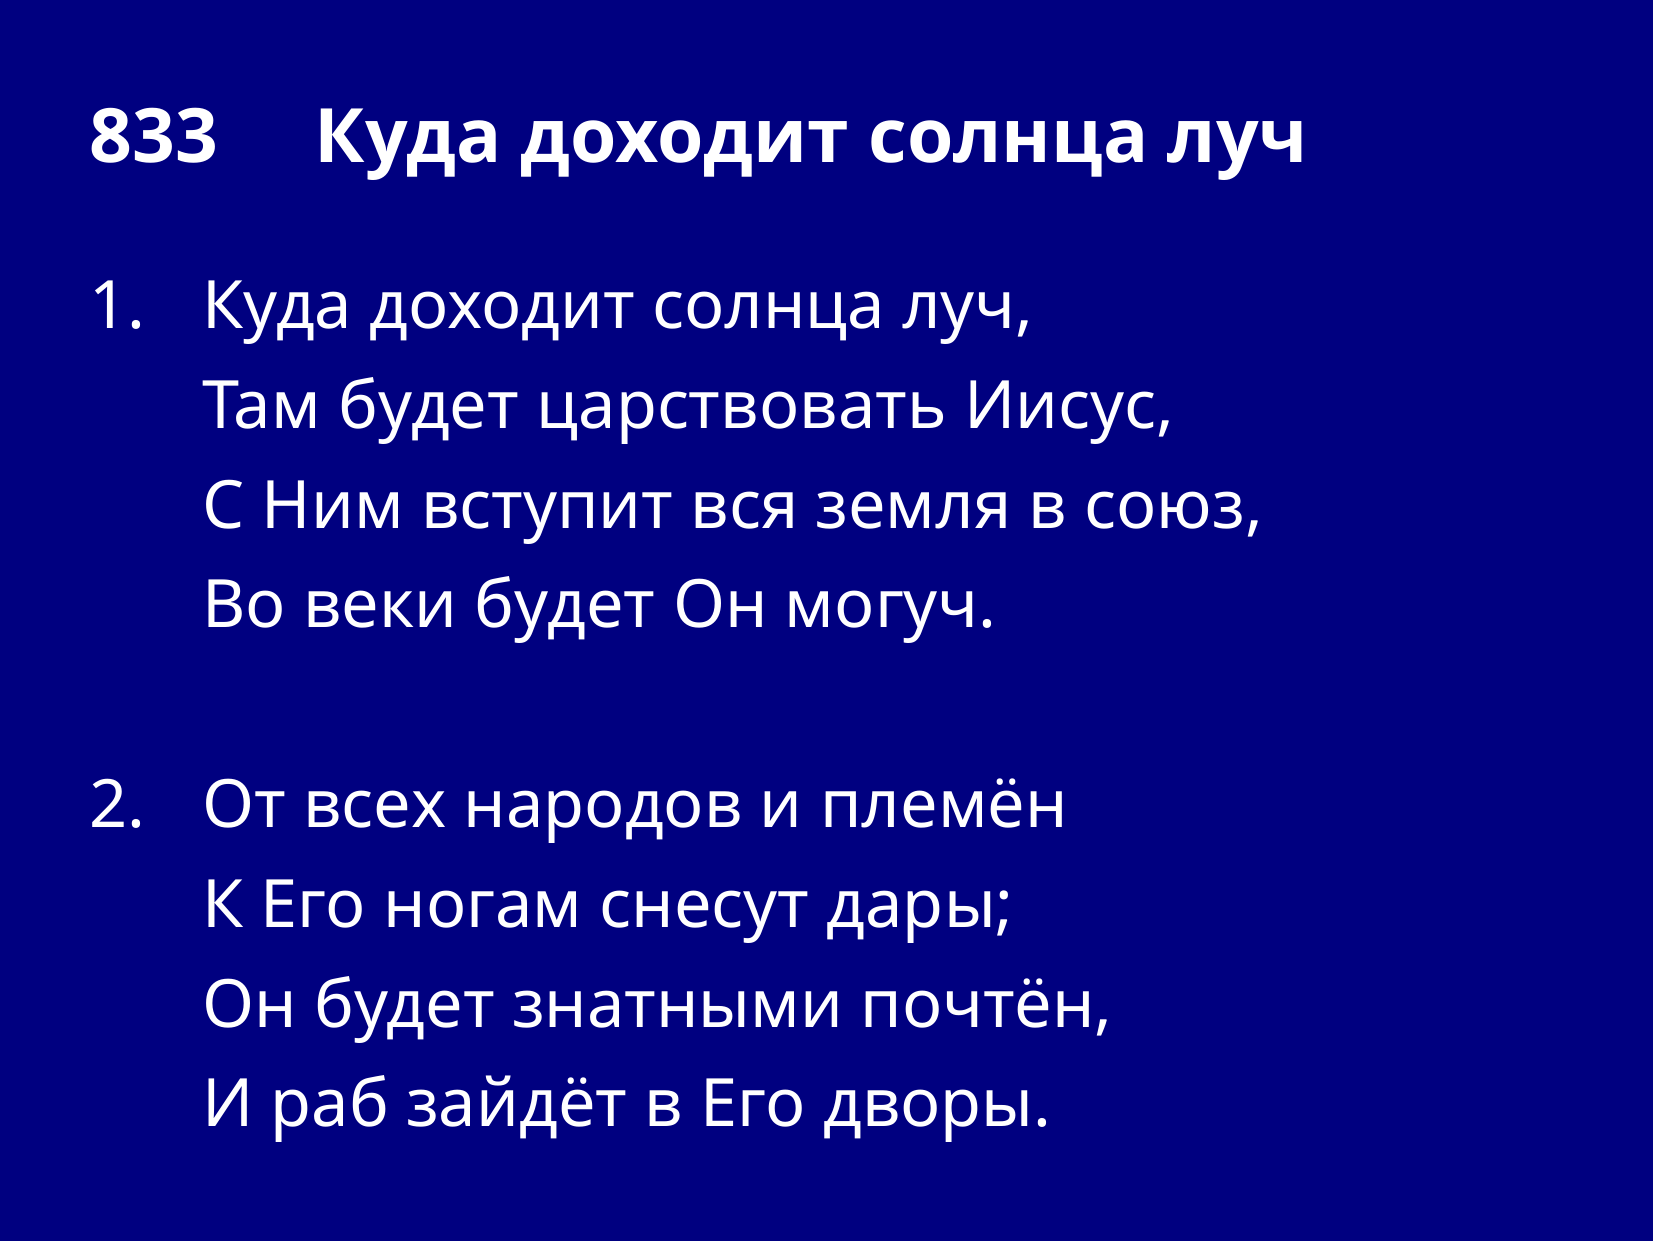

833	Куда доходит солнца луч
1.	Куда доходит солнца луч,
	Там будет царствовать Иисус,
	С Ним вступит вся земля в союз,
	Во веки будет Он могуч.
2.	От всех народов и племён
	К Его ногам снесут дары;
	Он будет знатными почтён,
	И раб зайдёт в Его дворы.